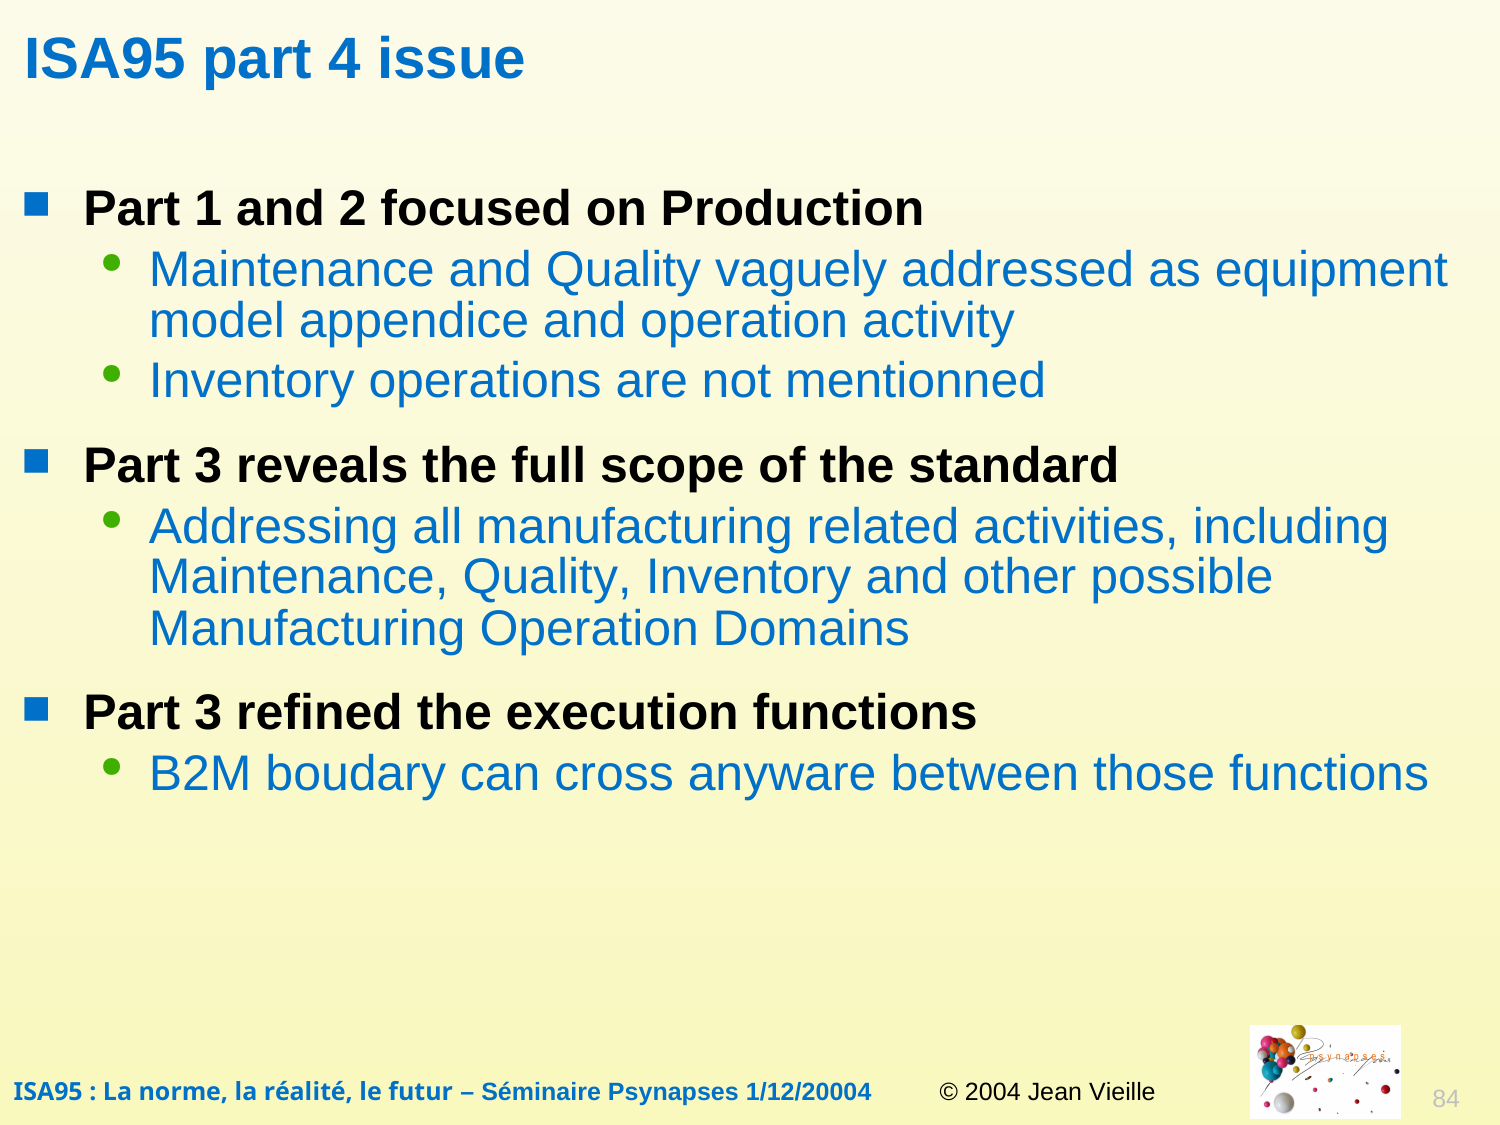

# ISA95 part 4 issue
Part 1 and 2 focused on Production
Maintenance and Quality vaguely addressed as equipment model appendice and operation activity
Inventory operations are not mentionned
Part 3 reveals the full scope of the standard
Addressing all manufacturing related activities, including Maintenance, Quality, Inventory and other possible Manufacturing Operation Domains
Part 3 refined the execution functions
B2M boudary can cross anyware between those functions